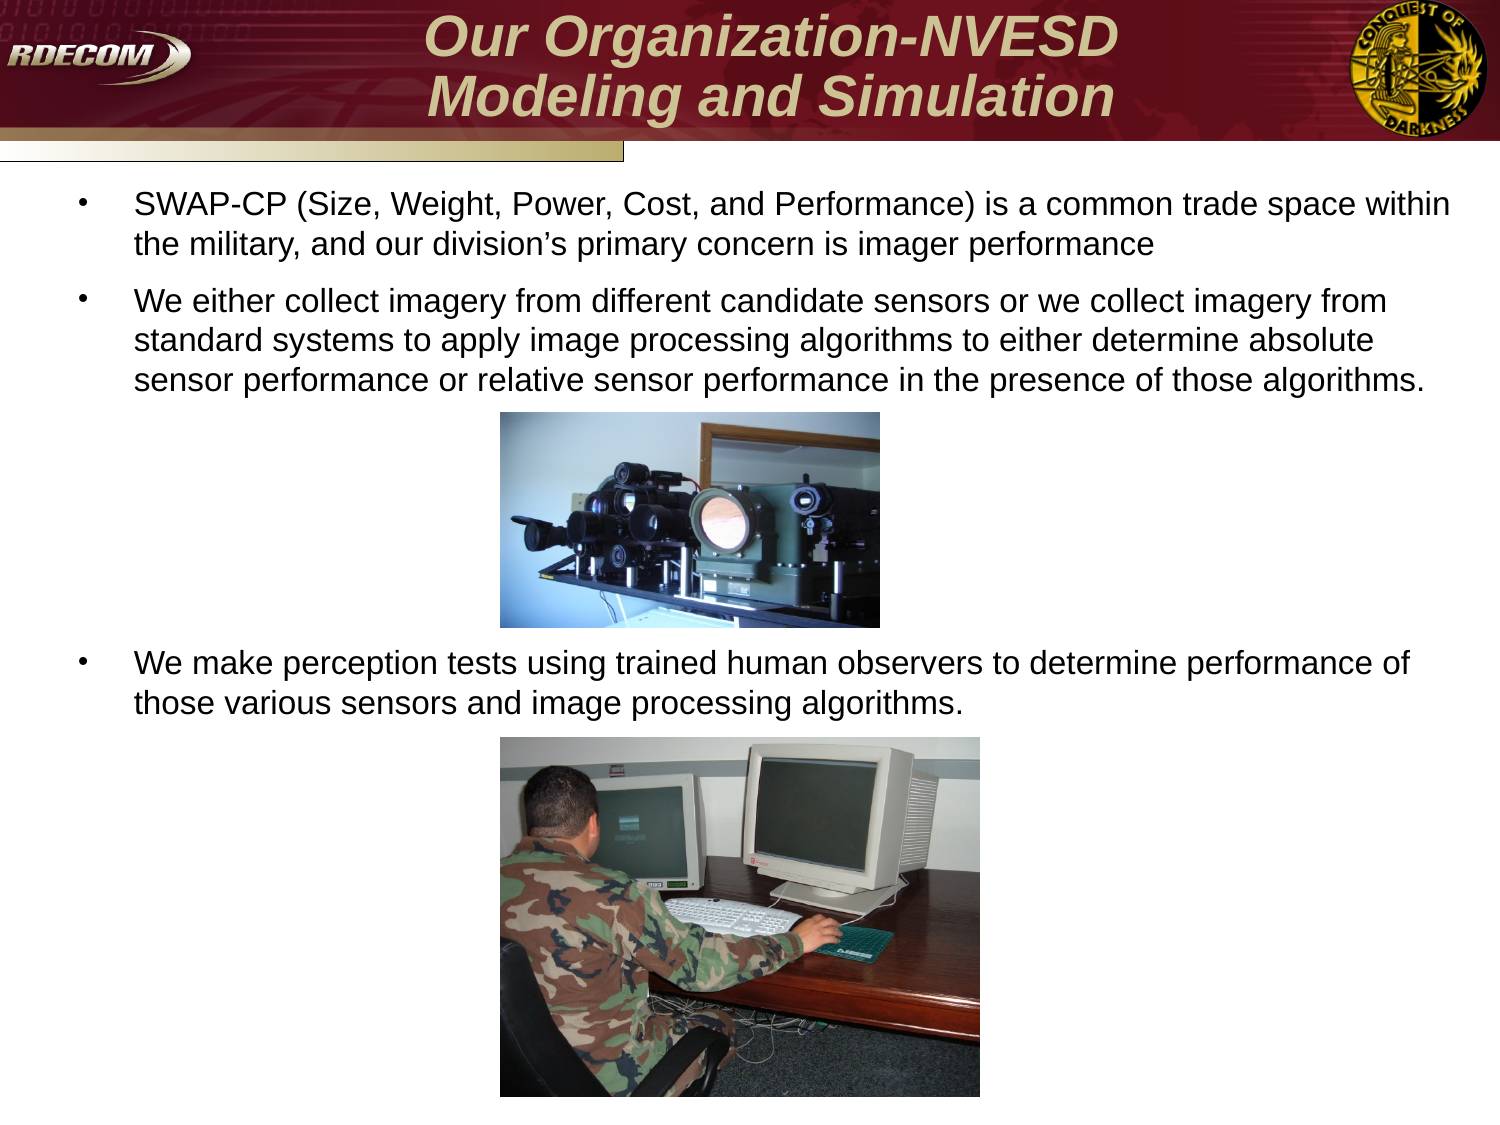

# Our Organization-NVESD Modeling and Simulation
SWAP-CP (Size, Weight, Power, Cost, and Performance) is a common trade space within the military, and our division’s primary concern is imager performance
We either collect imagery from different candidate sensors or we collect imagery from standard systems to apply image processing algorithms to either determine absolute sensor performance or relative sensor performance in the presence of those algorithms.
We make perception tests using trained human observers to determine performance of those various sensors and image processing algorithms.